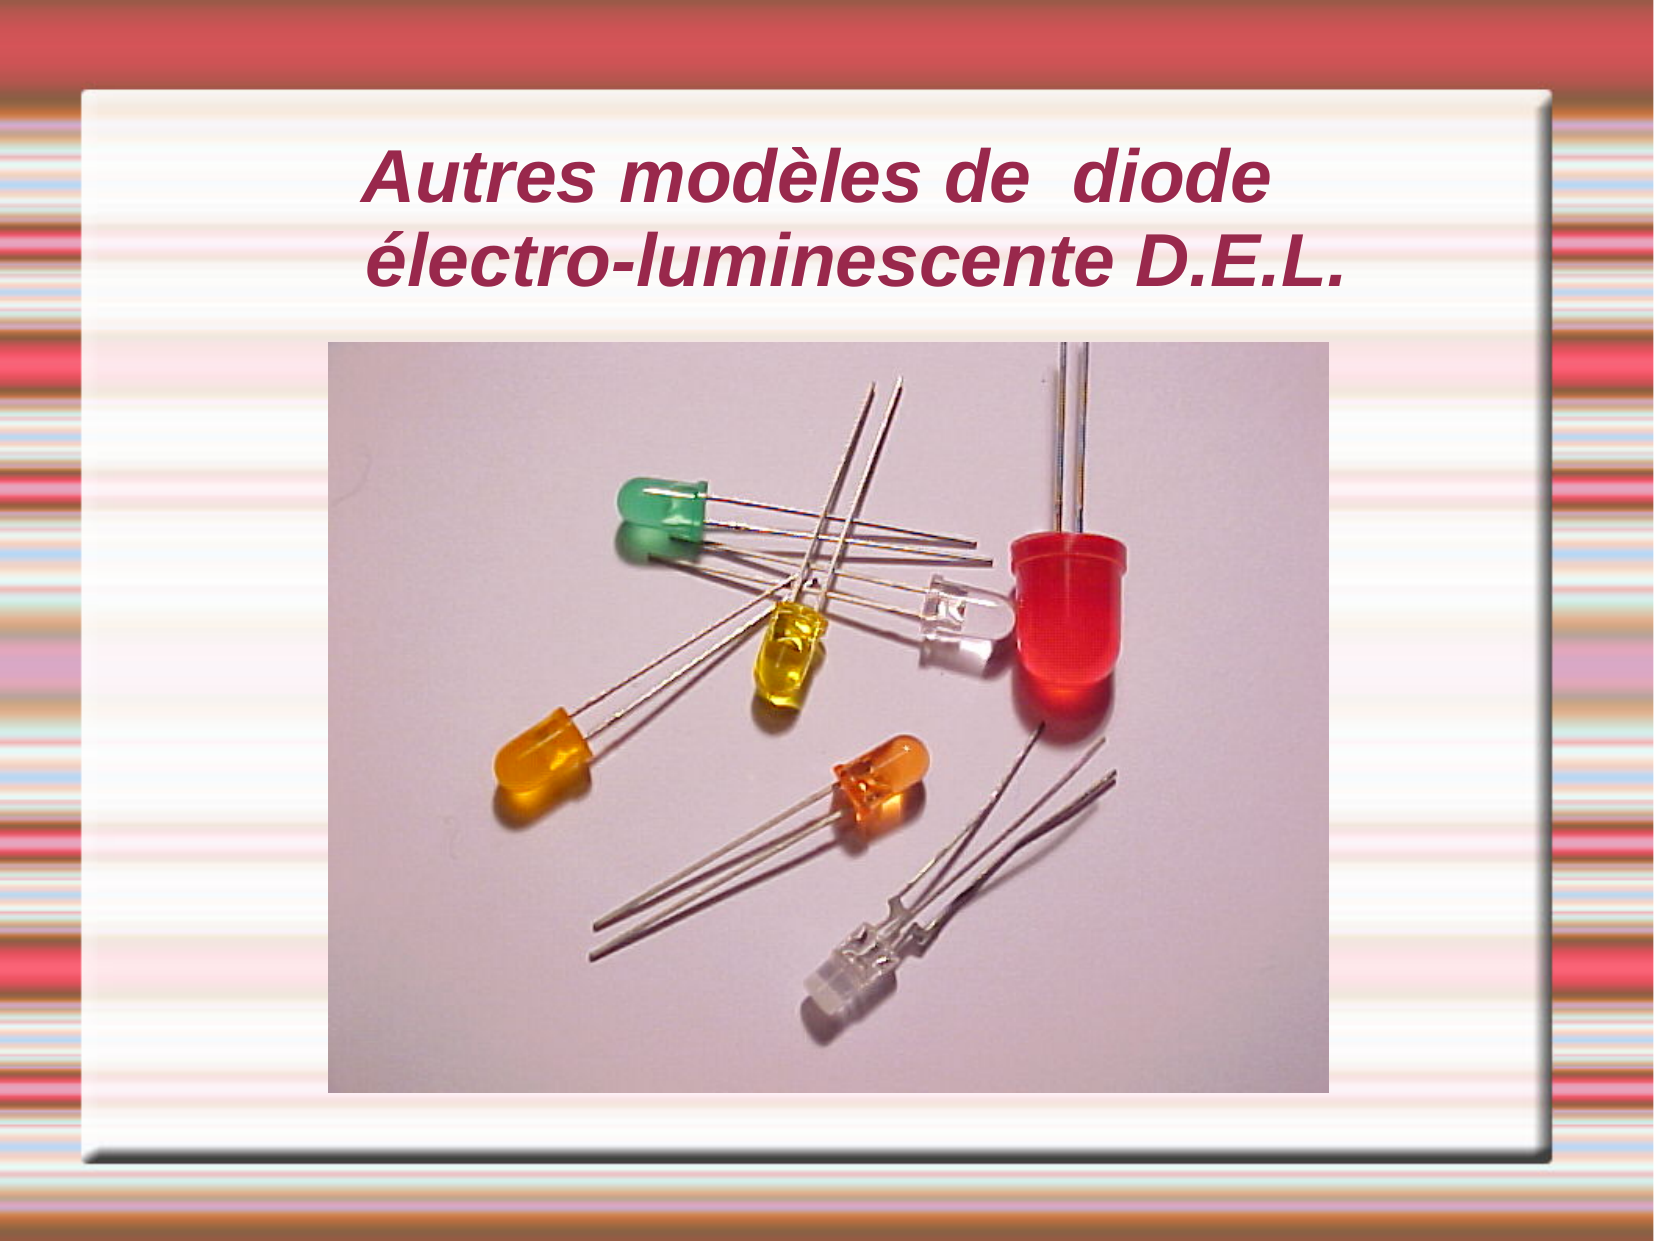

# Autres modèles de diode électro-luminescente D.E.L.